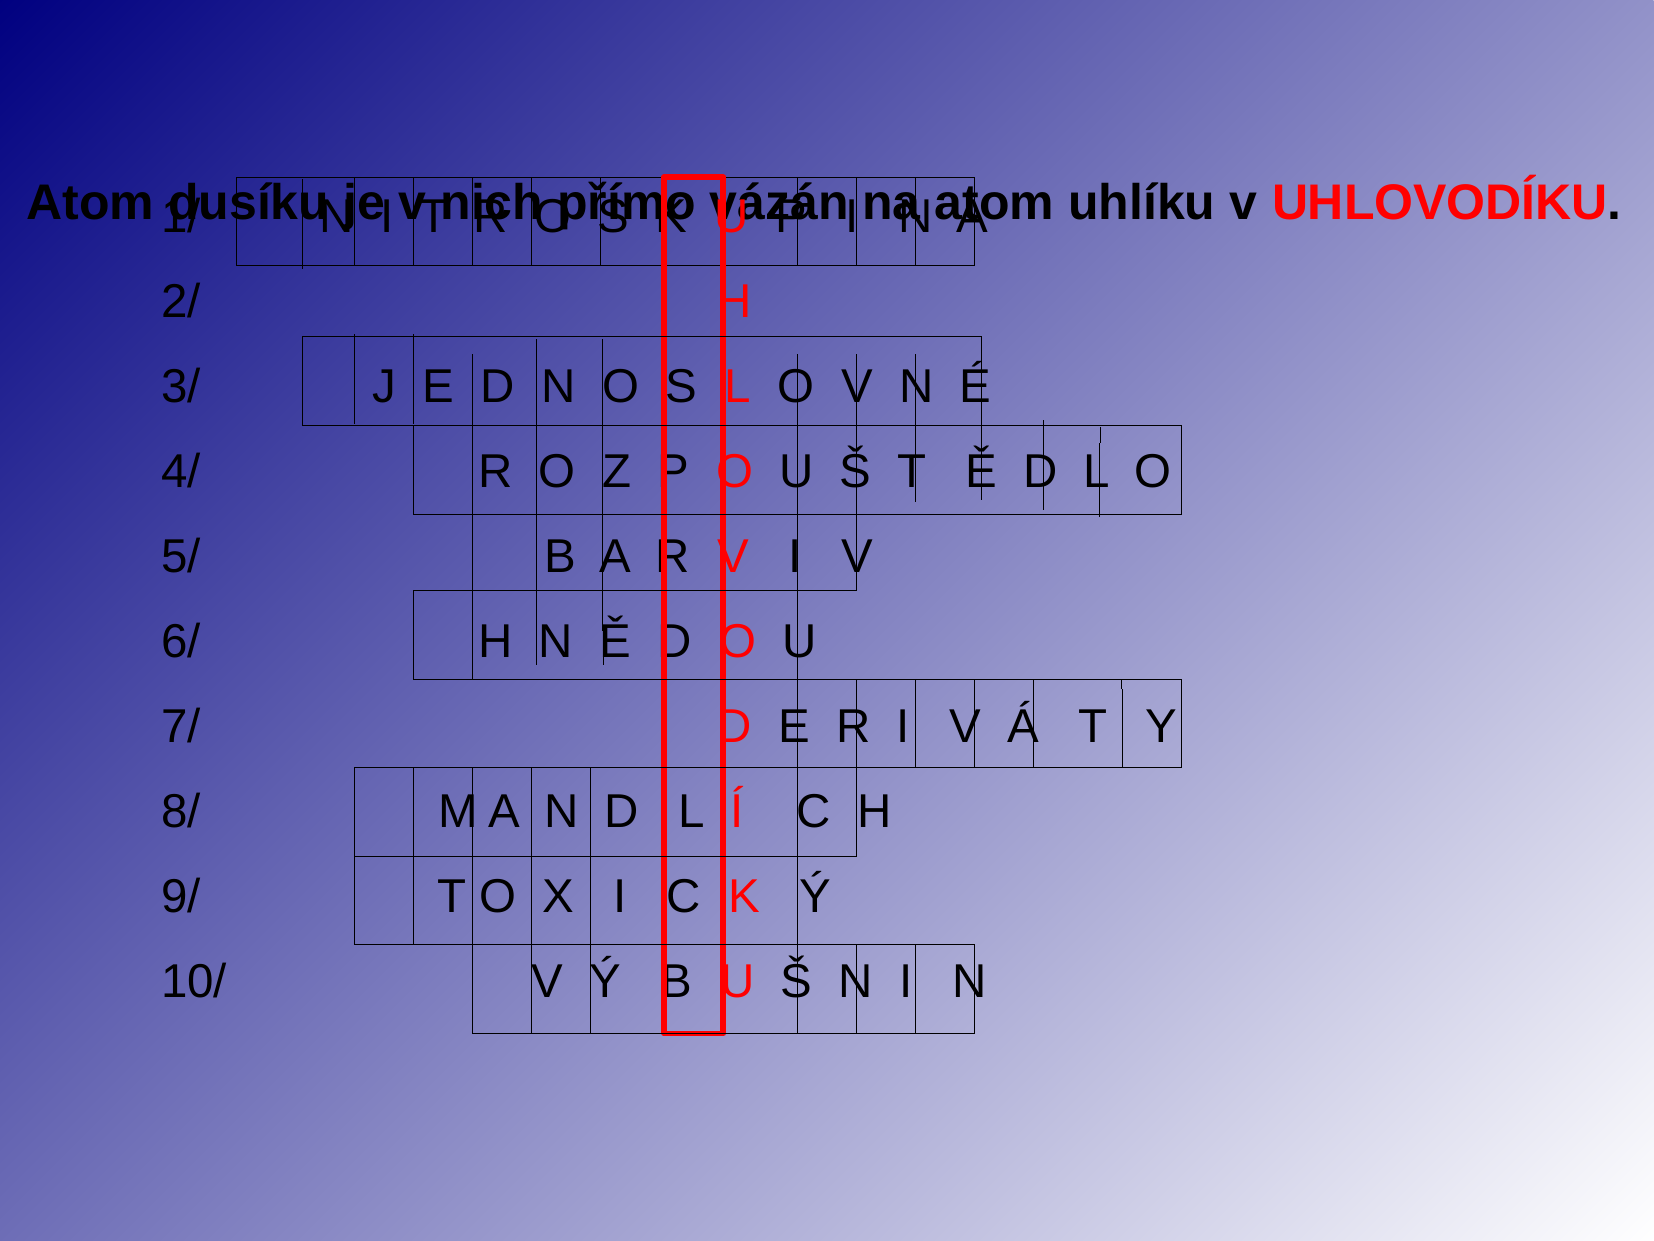

# Atom dusíku je v nich přímo vázán na atom uhlíku v UHLOVODÍKU.
1/ N I T R O S K U P I N A
2/ H
3/ J E D N O S L O V N É
4/ R O Z P O U Š T Ě D L O
5/ B A R V I V
6/ H N Ě D O U
7/ D E R I V Á T Y
8/ M A N D L Í C H
9/ T O X I C K Ý
10/ V Ý B U Š N I N